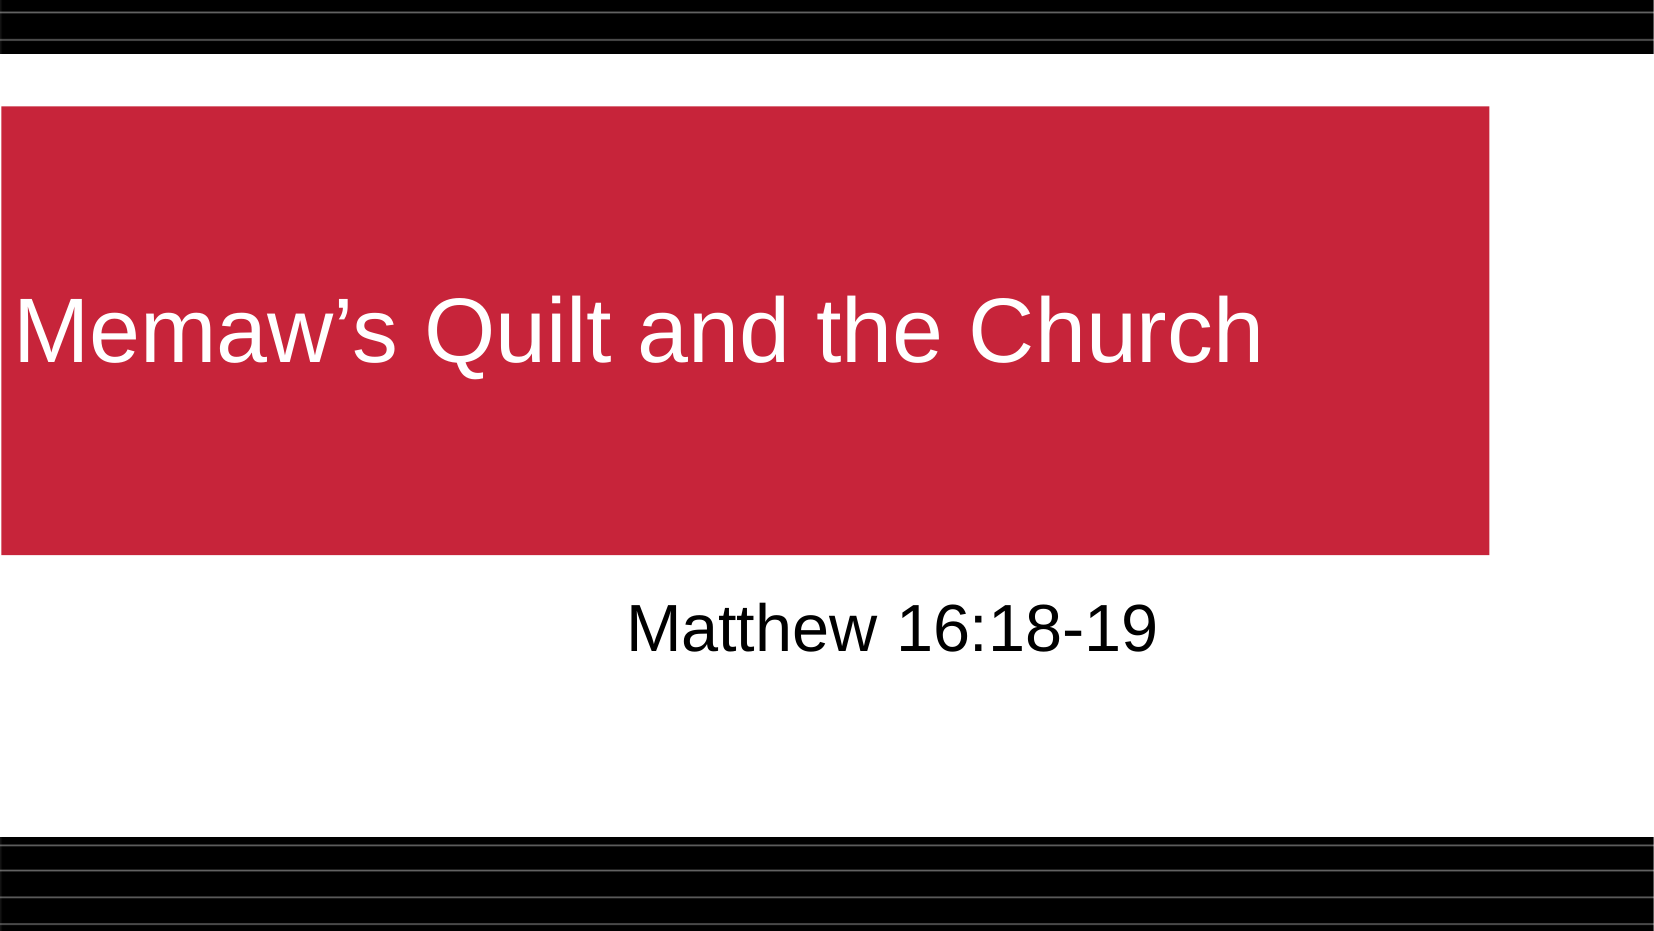

# Memaw’s Quilt and the Church
Matthew 16:18-19